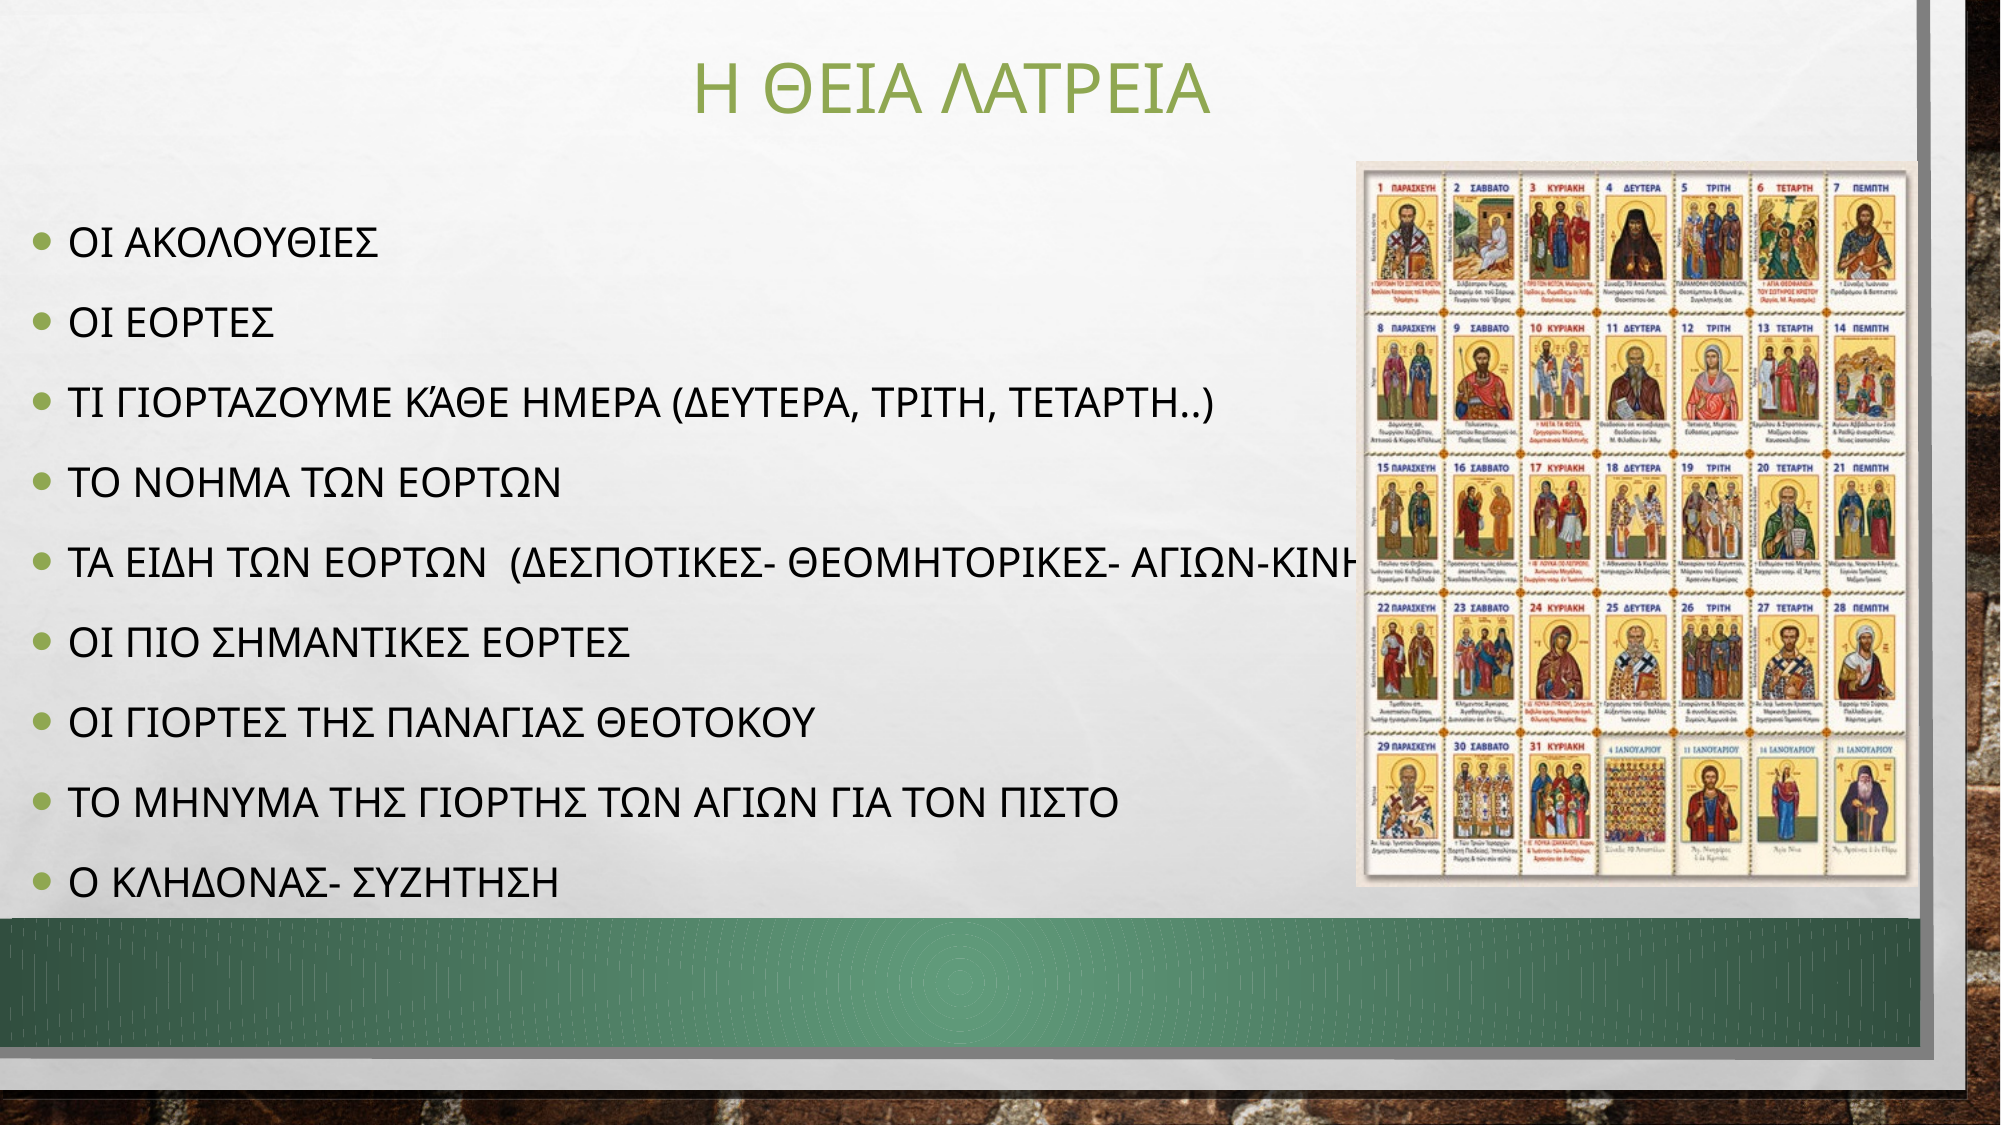

# Η θεια λατρεια
Οι ακολουθιεσ
Οι εορτεσ
Τι γιορταζουμε κάθε ημερα (ΔΕΥΤΕΡΑ, ΤΡΙΤΗ, ΤΕΤΑΡΤΗ..)
ΤΟ ΝΟΗΜΑ ΤΩΝ ΕΟΡΤΩΝ
ΤΑ ΕΙΔΗ ΤΩΝ ΕΟΡΤΩΝ (ΔΕΣΠΟΤΙΚΕΣ- ΘΕΟΜΗΤΟΡΙΚΕΣ- ΑΓΙΩΝ-ΚΙΝΗΤΕΣ- ΑΚΙΝΗΤΕΣ)
ΟΙ ΠΙΟ ΣΗΜΑΝΤΙΚΕΣ ΕΟΡΤΕΣ
ΟΙ ΓΙΟΡΤΕΣ ΤΗΣ ΠΑΝΑΓΙΑΣ ΘΕΟΤΟΚΟΥ
ΤΟ ΜΗΝΥΜΑ ΤΗΣ ΓΙΟΡΤΗΣ ΤΩΝ ΑΓΙΩΝ ΓΙΑ ΤΟΝ ΠΙΣΤΟ
Ο ΚΛΗΔΟΝΑΣ- ΣΥΖΗΤΗΣΗ